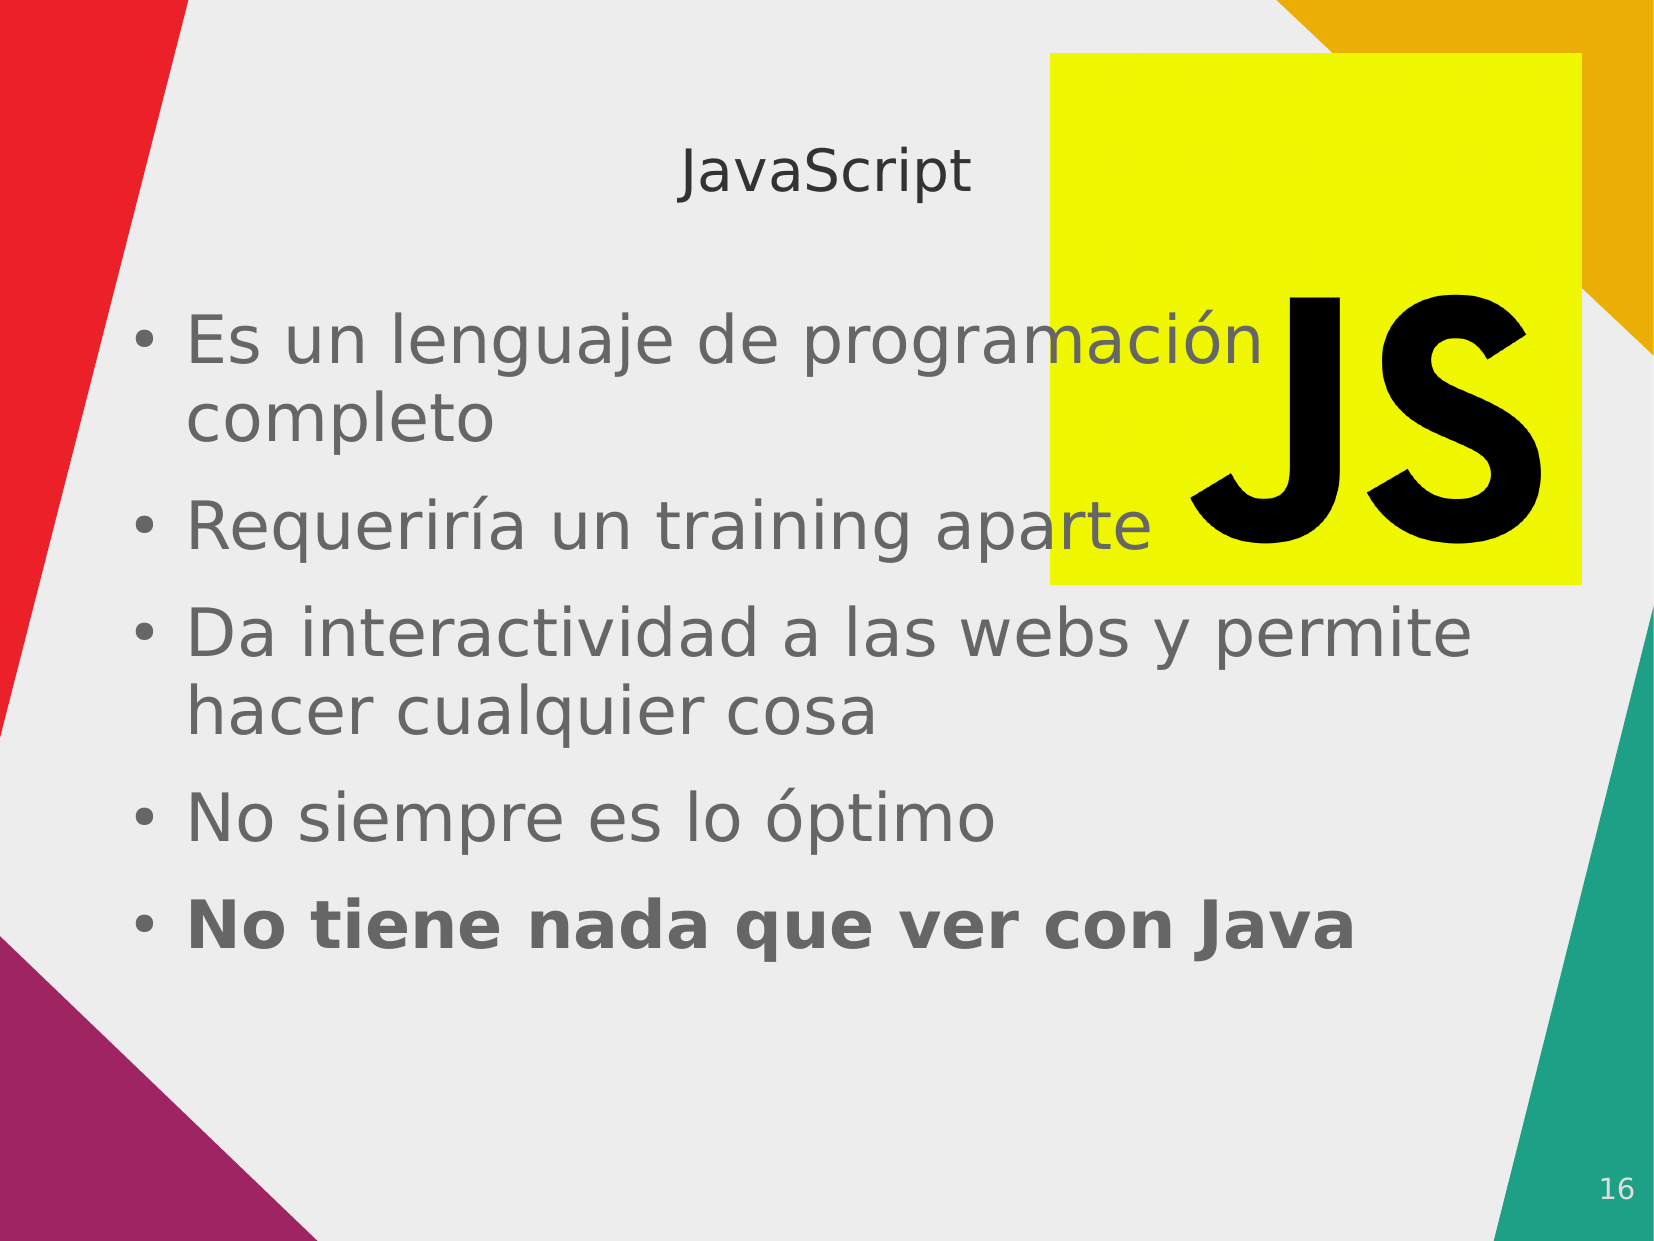

# JavaScript
Es un lenguaje de programación completo
Requeriría un training aparte
Da interactividad a las webs y permite hacer cualquier cosa
No siempre es lo óptimo
No tiene nada que ver con Java
16